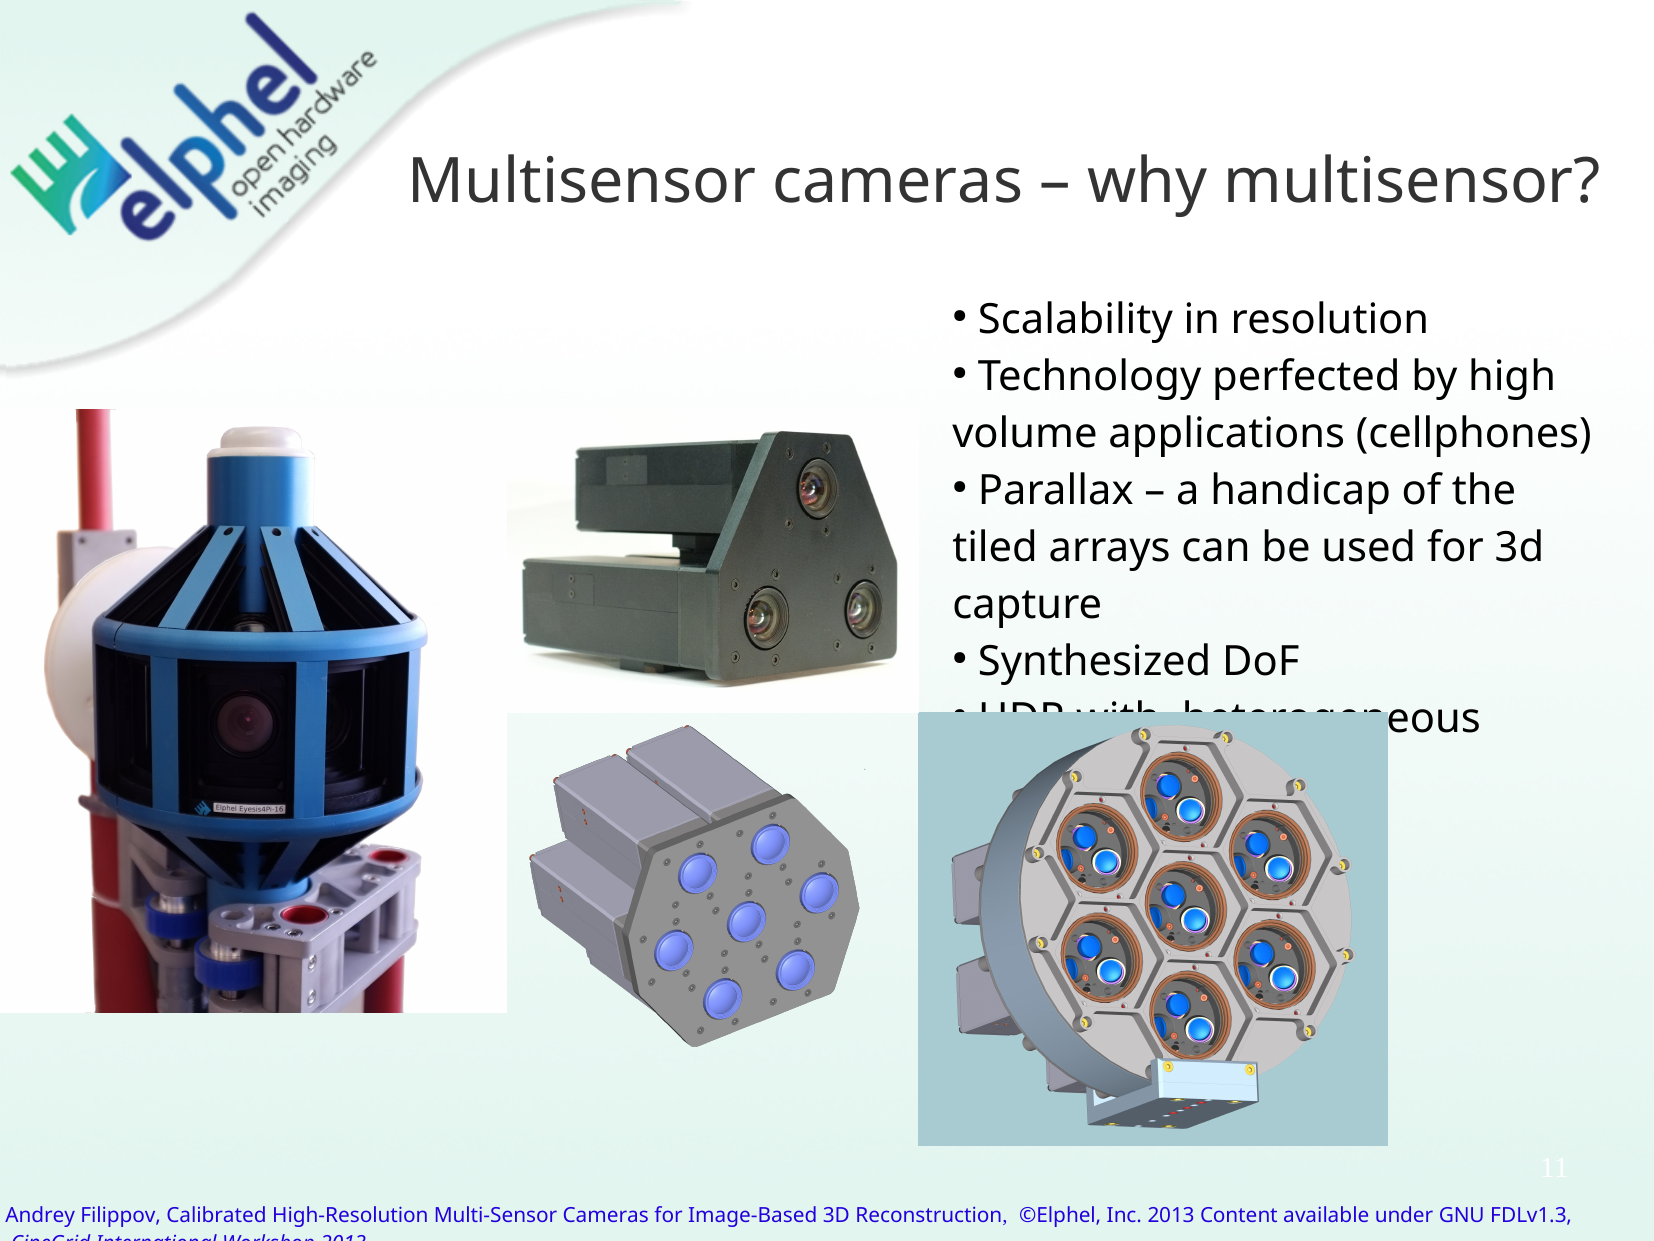

# Multisensor cameras – why multisensor?
 Scalability in resolution
 Technology perfected by high volume applications (cellphones)
 Parallax – a handicap of the tiled arrays can be used for 3d capture
 Synthesized DoF
 HDR with heterogeneous sensors and optics